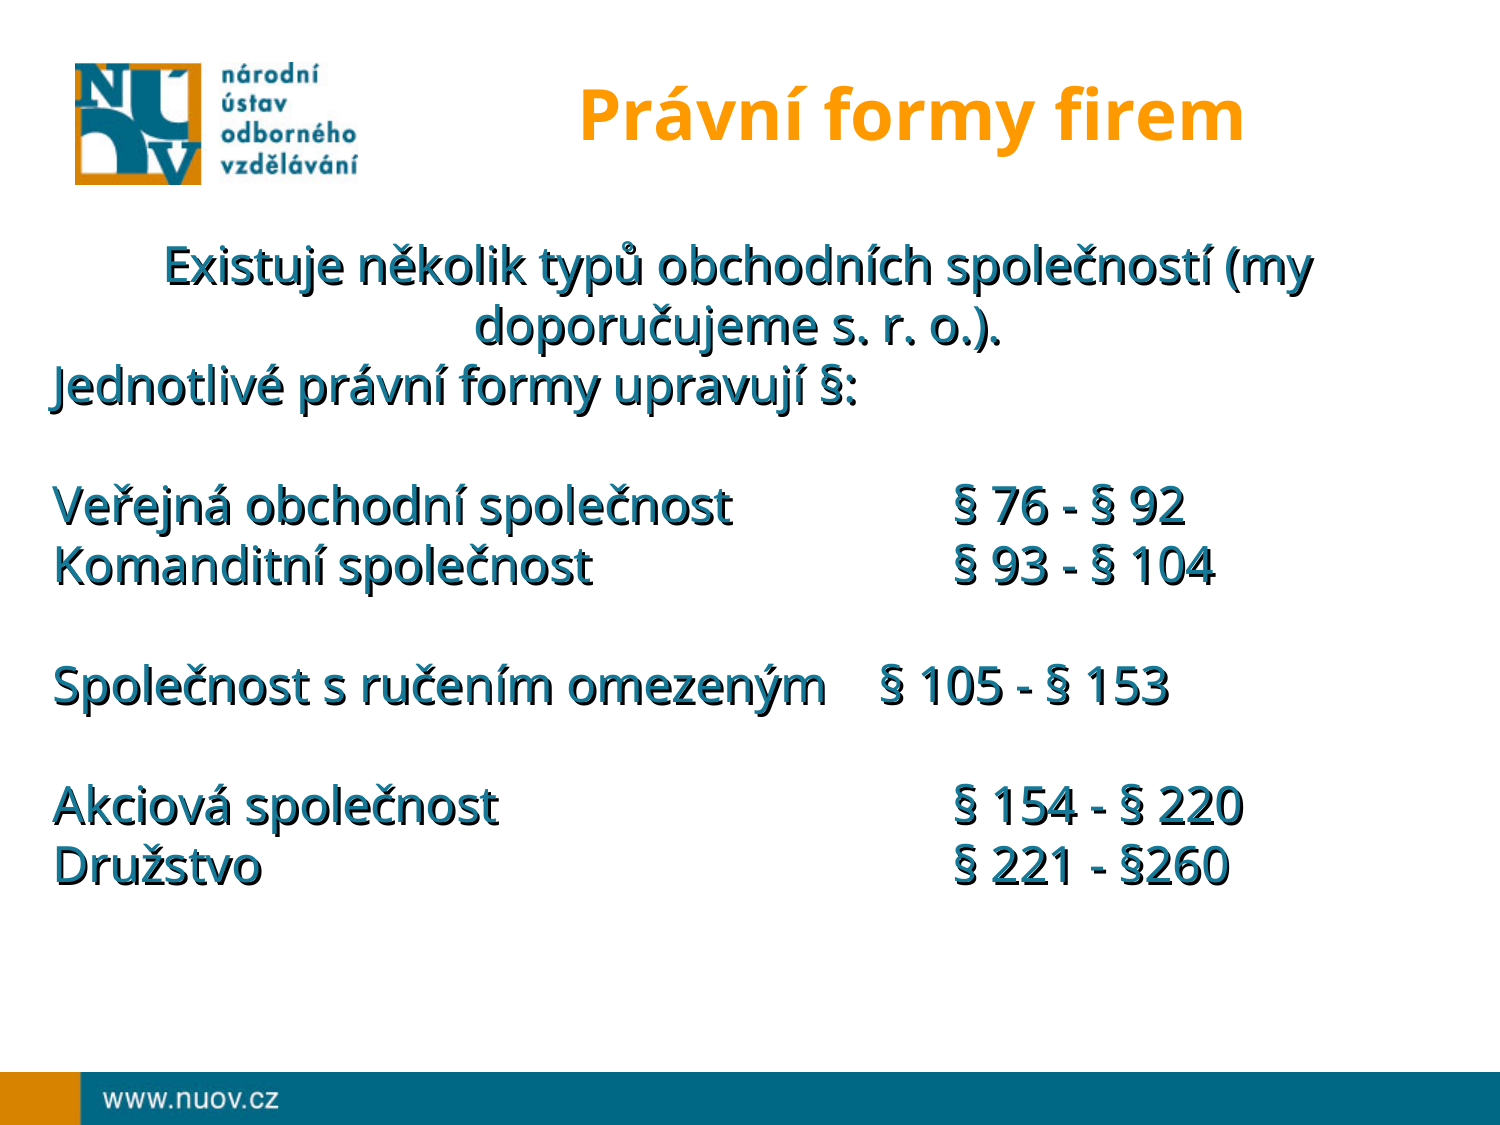

# Právní formy firem
Existuje několik typů obchodních společností (my doporučujeme s. r. o.).
Jednotlivé právní formy upravují §:
Veřejná obchodní společnost		§ 76 - § 92
Komanditní společnost			§ 93 - § 104
Společnost s ručením omezeným § 105 - § 153
Akciová společnost 			§ 154 - § 220
Družstvo					§ 221 - §260